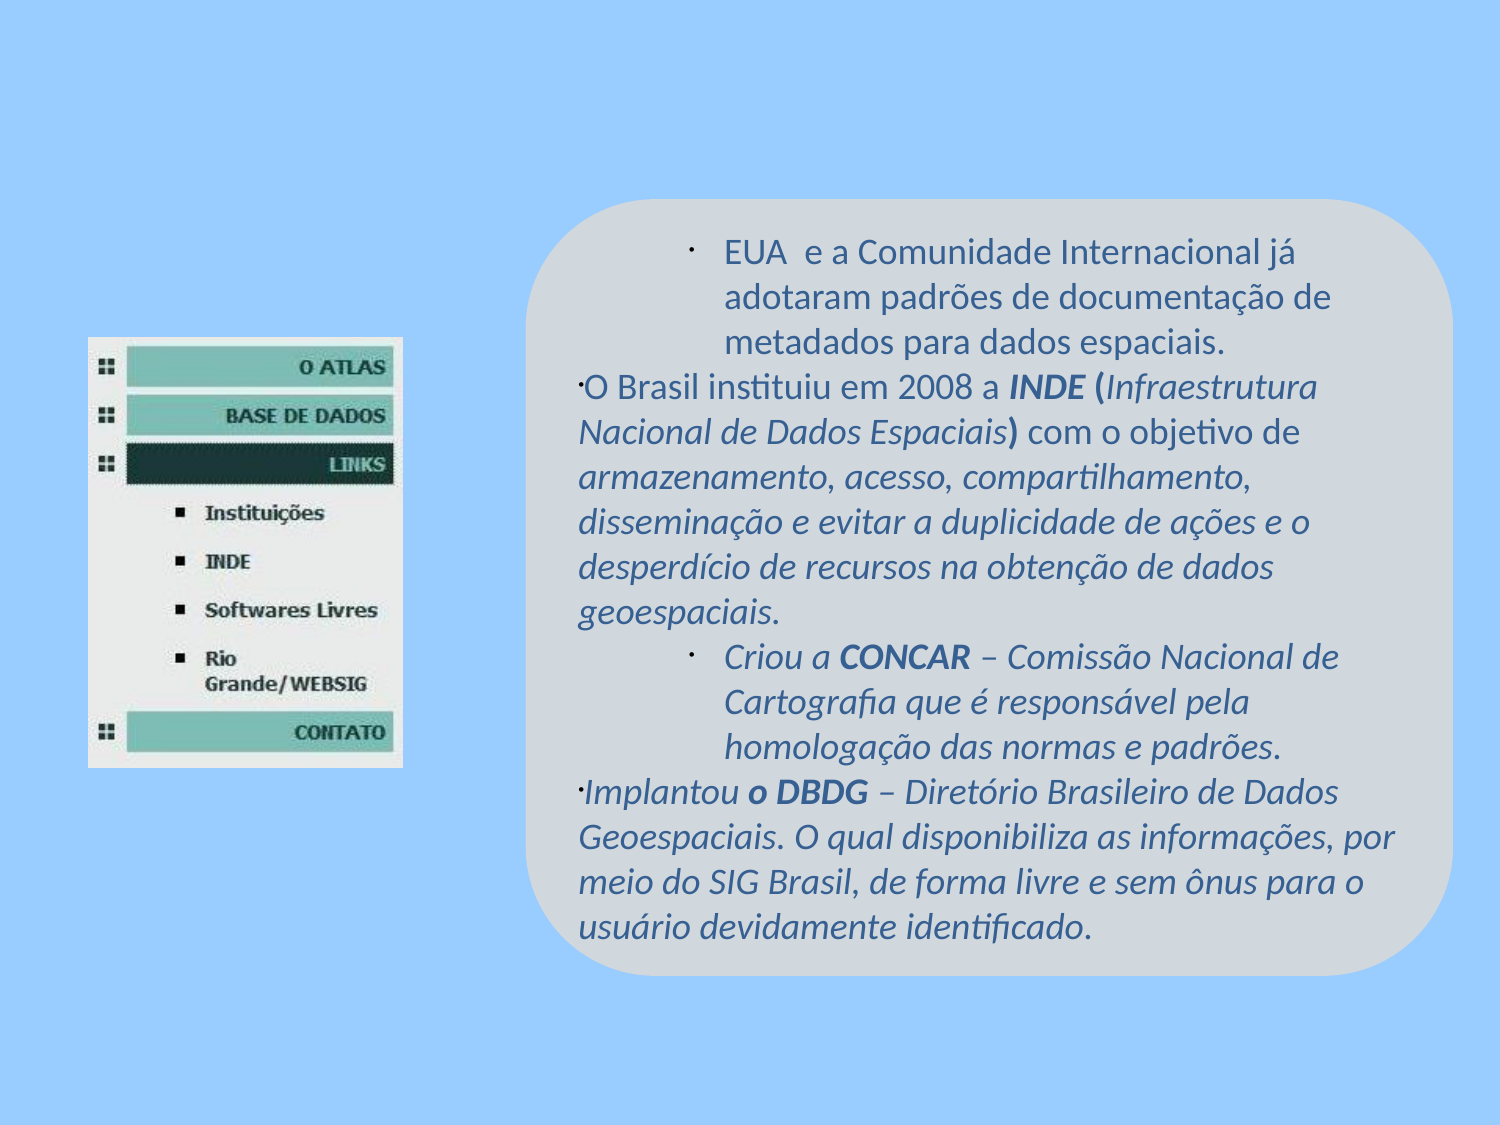

EUA e a Comunidade Internacional já adotaram padrões de documentação de metadados para dados espaciais.
O Brasil instituiu em 2008 a INDE (Infraestrutura Nacional de Dados Espaciais) com o objetivo de armazenamento, acesso, compartilhamento, disseminação e evitar a duplicidade de ações e o desperdício de recursos na obtenção de dados geoespaciais.
Criou a CONCAR – Comissão Nacional de Cartografia que é responsável pela homologação das normas e padrões.
Implantou o DBDG – Diretório Brasileiro de Dados Geoespaciais. O qual disponibiliza as informações, por meio do SIG Brasil, de forma livre e sem ônus para o usuário devidamente identificado.